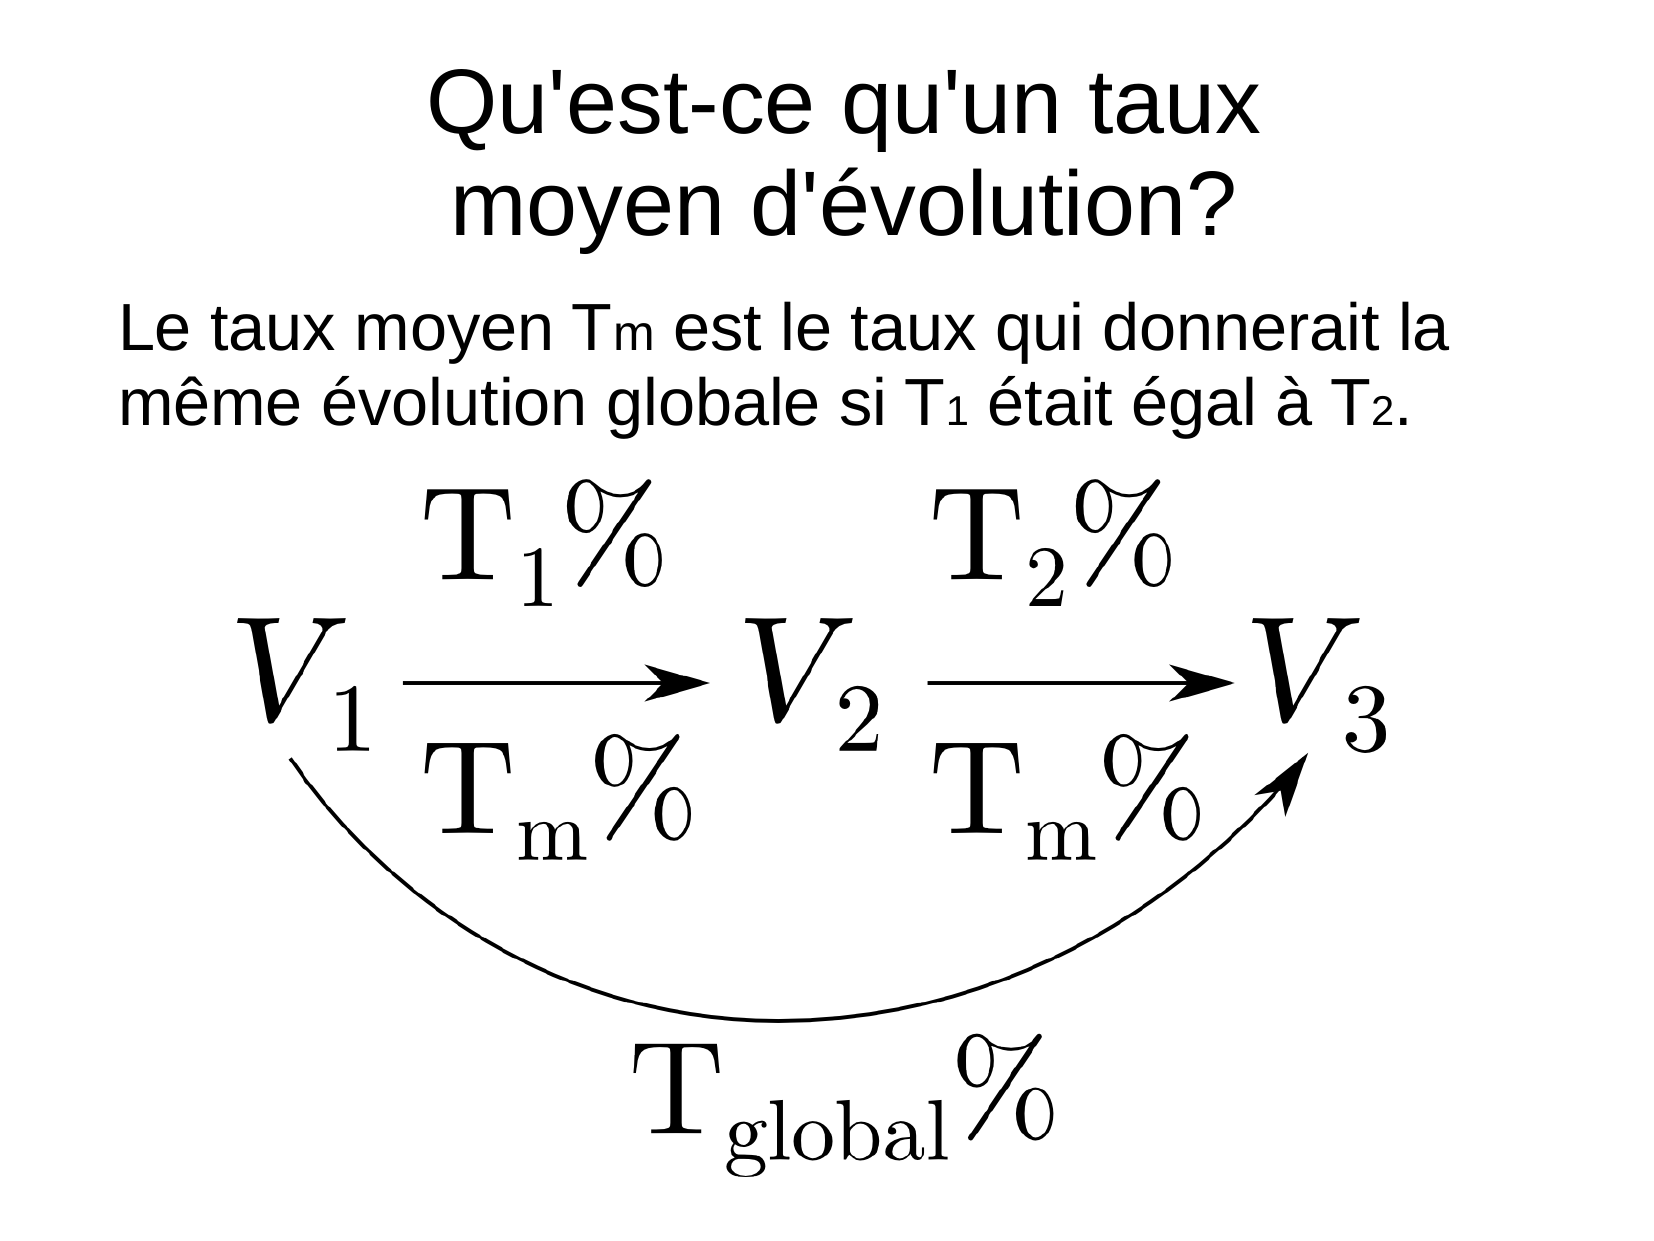

# Qu'est-ce qu'un taux moyen d'évolution?
Le taux moyen Tm est le taux qui donnerait la même évolution globale si T1 était égal à T2.